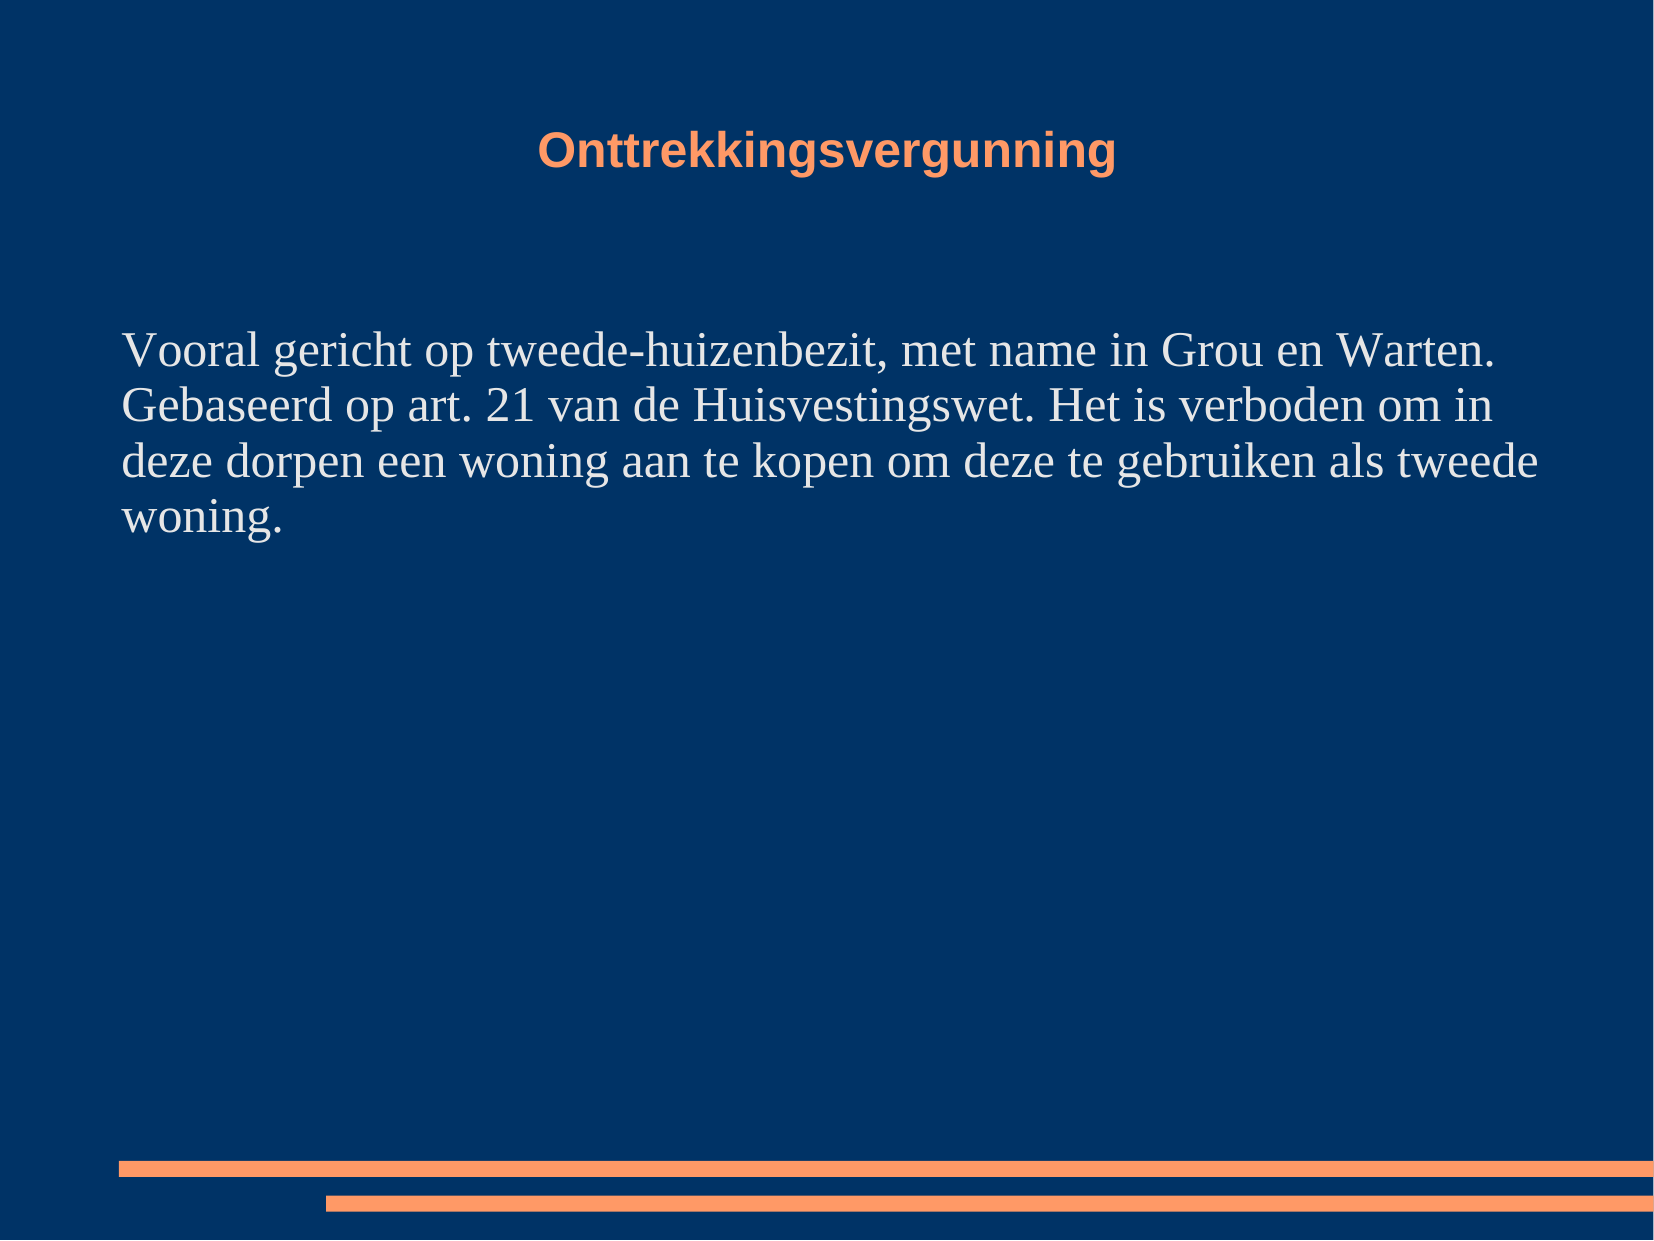

# Onttrekkingsvergunning
Vooral gericht op tweede-huizenbezit, met name in Grou en Warten. Gebaseerd op art. 21 van de Huisvestingswet. Het is verboden om in deze dorpen een woning aan te kopen om deze te gebruiken als tweede woning.